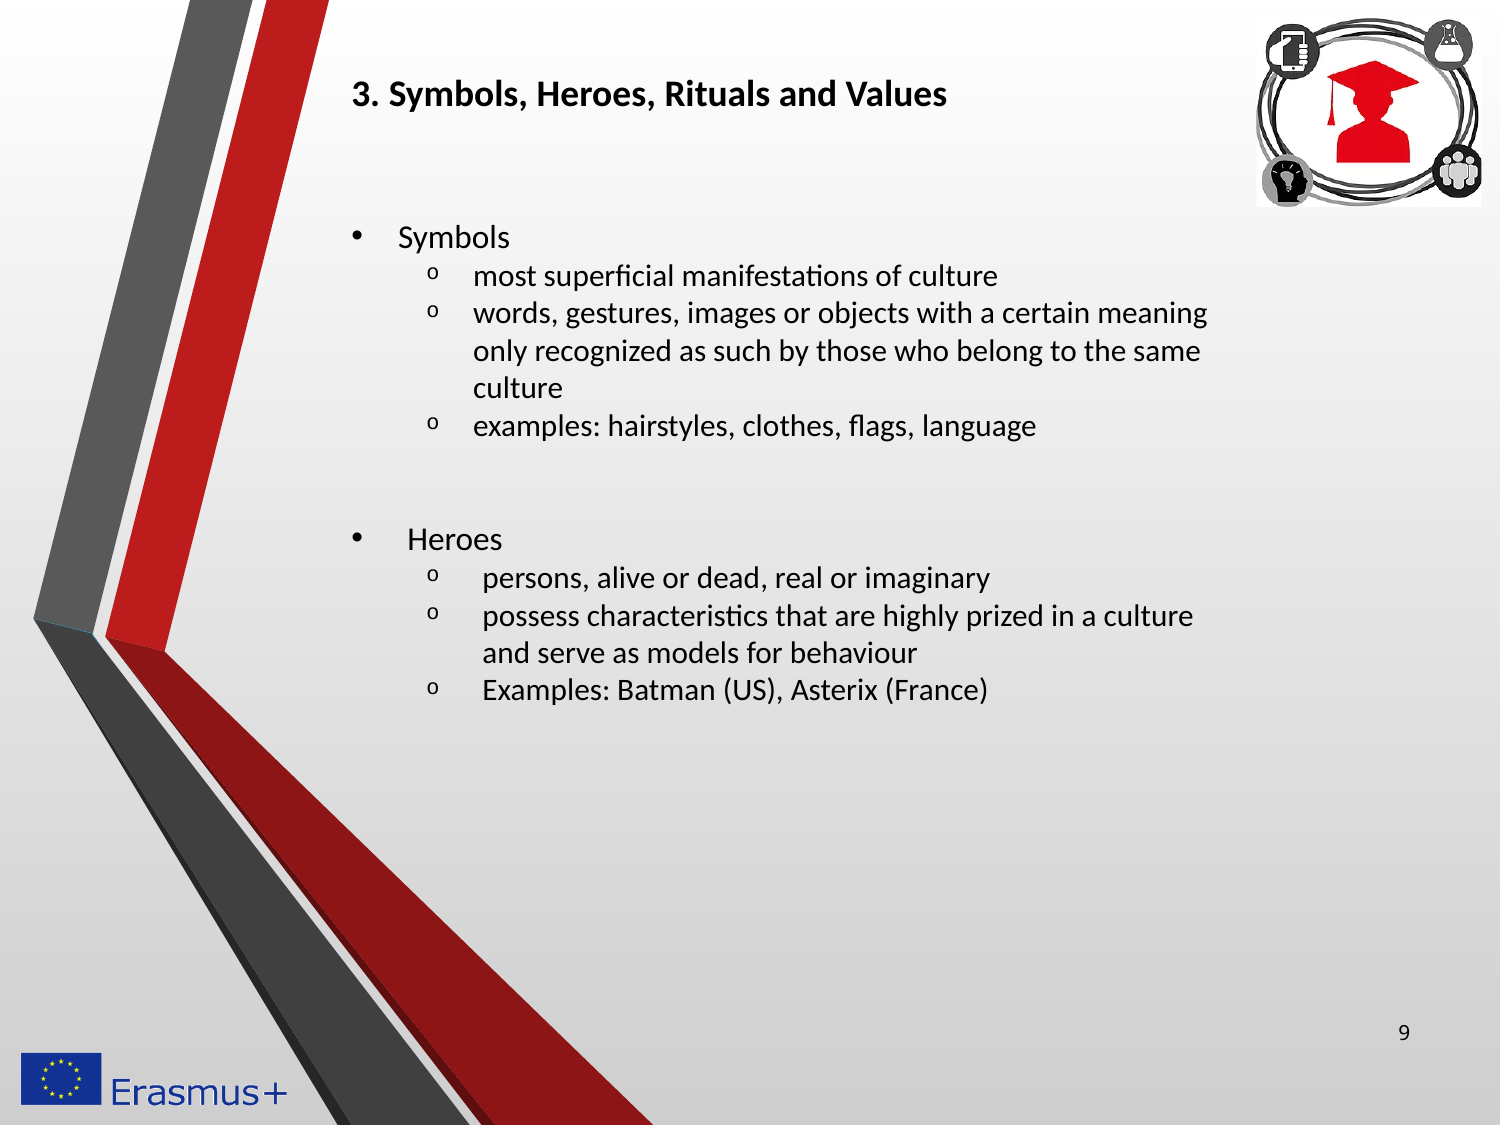

3. Symbols, Heroes, Rituals and Values
Symbols
most superficial manifestations of culture
words, gestures, images or objects with a certain meaning only recognized as such by those who belong to the same culture
examples: hairstyles, clothes, flags, language
Heroes
persons, alive or dead, real or imaginary
possess characteristics that are highly prized in a culture and serve as models for behaviour
Examples: Batman (US), Asterix (France)